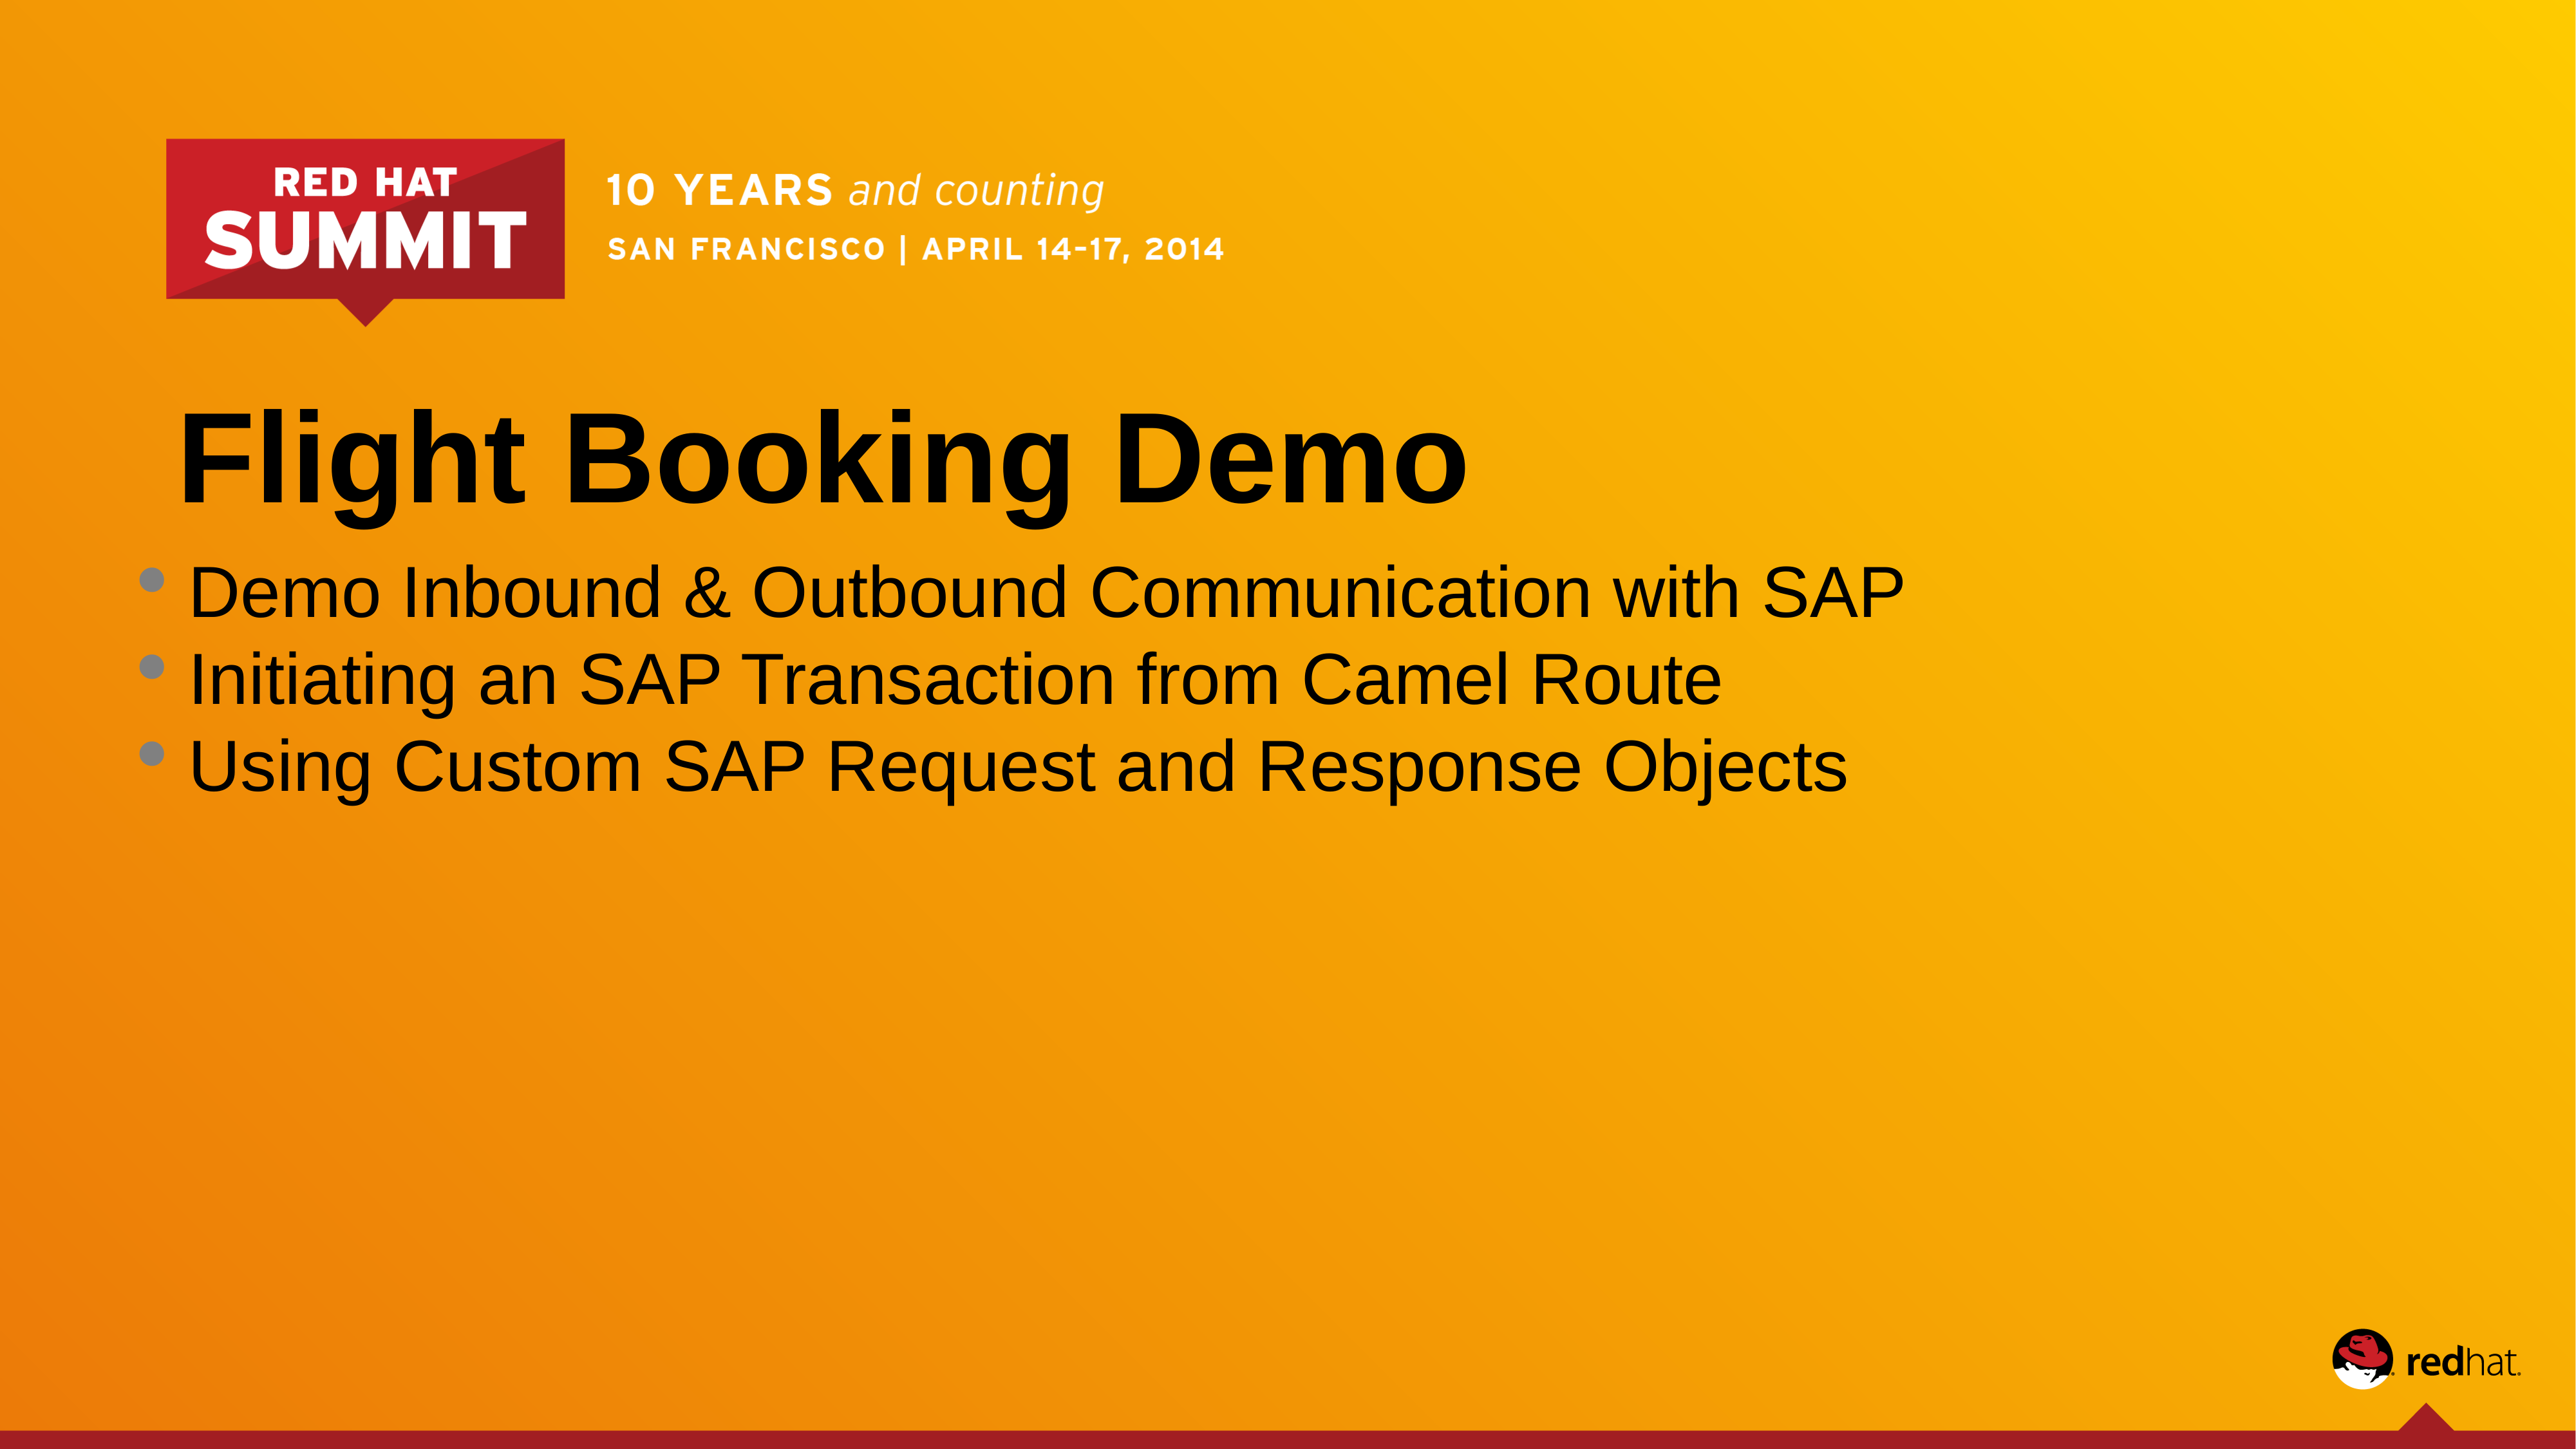

# Flight Booking Demo
Demo Inbound & Outbound Communication with SAP
Initiating an SAP Transaction from Camel Route
Using Custom SAP Request and Response Objects